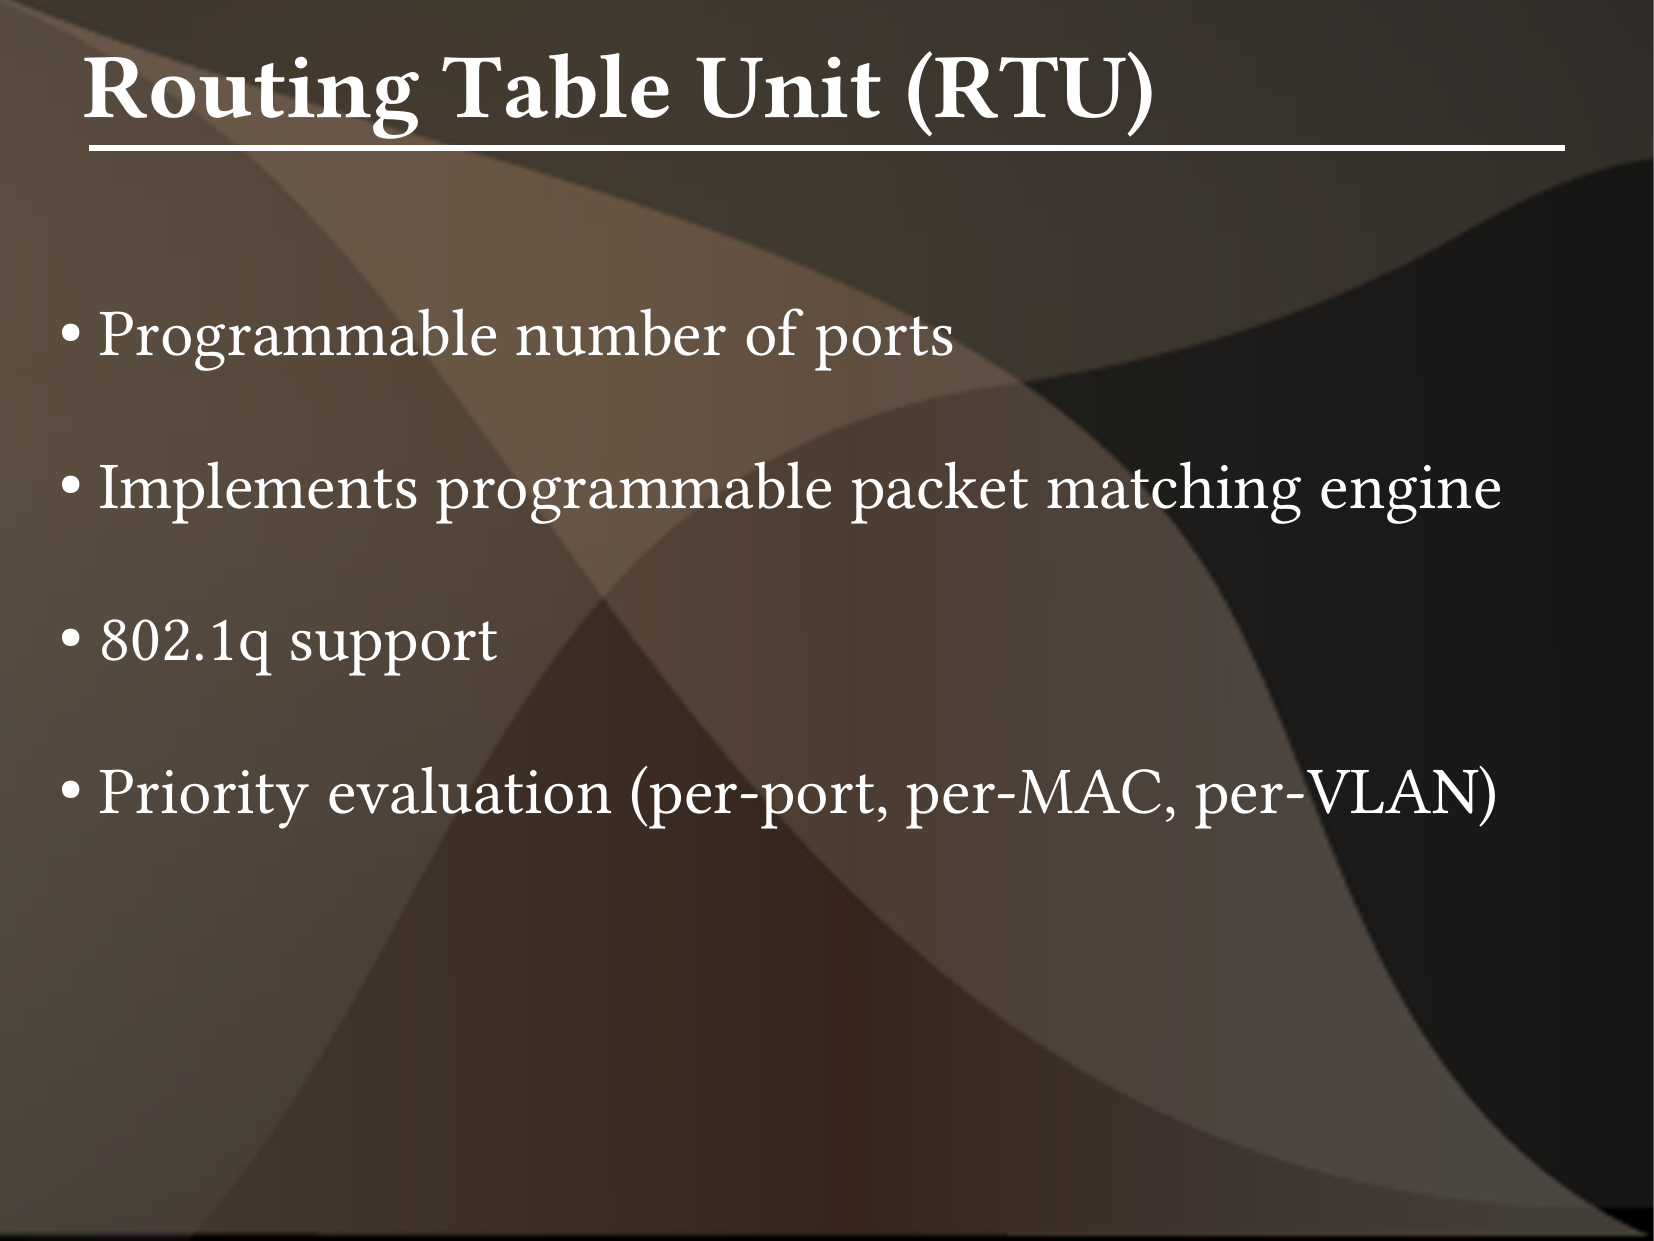

# Routing Table Unit (RTU)
 Programmable number of ports
 Implements programmable packet matching engine
 802.1q support
 Priority evaluation (per-port, per-MAC, per-VLAN)